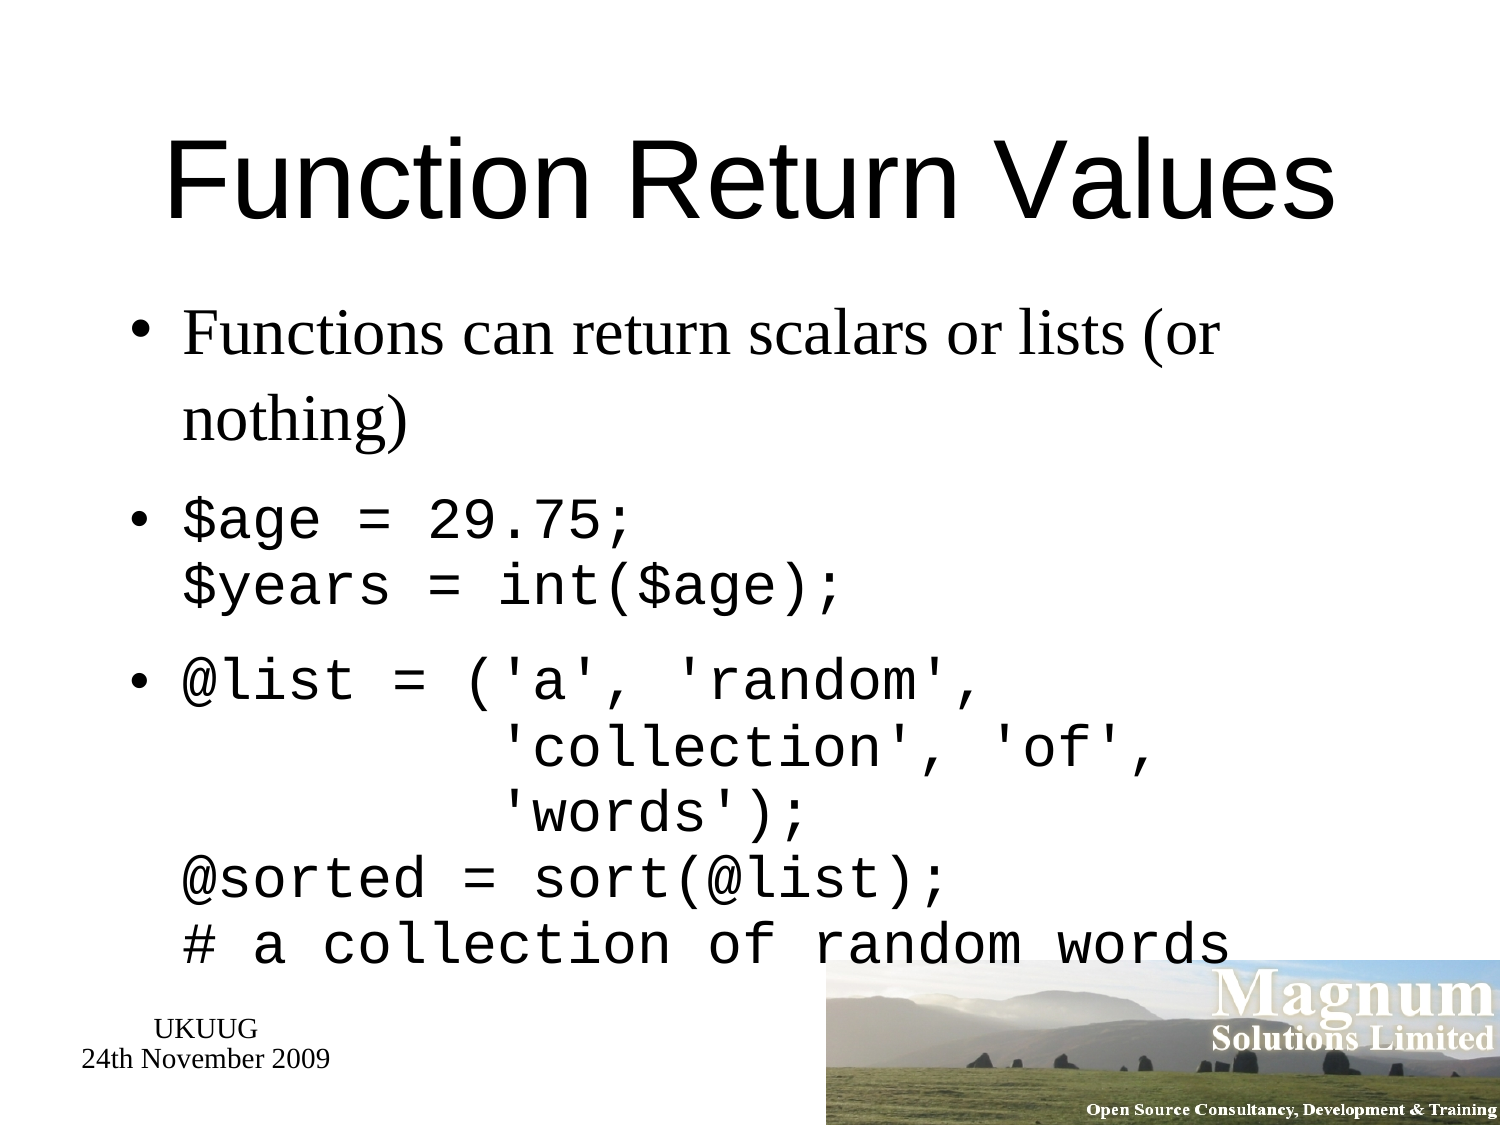

# Function Return Values
Functions can return scalars or lists (or nothing)‏
$age = 29.75;
$years = int($age);
@list = ('a', 'random',
 'collection', 'of',
 'words');
@sorted = sort(@list);
# a collection of random words
61